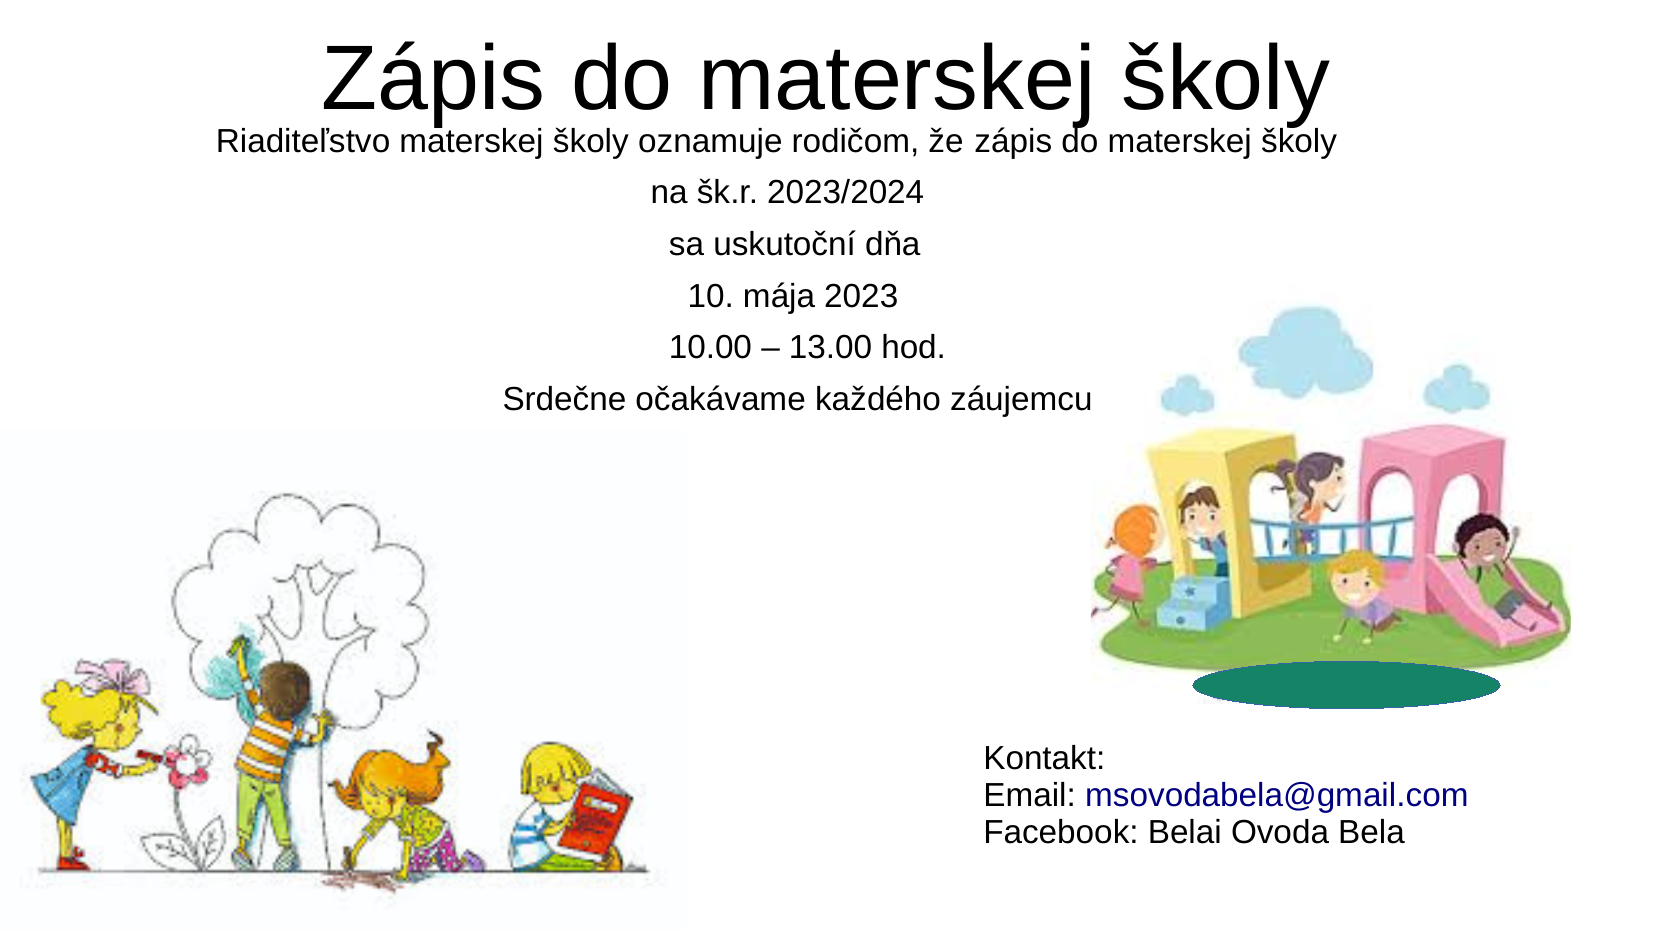

# Zápis do materskej školy
 Riaditeľstvo materskej školy oznamuje rodičom, že zápis do materskej školy
 na šk.r. 2023/2024
 sa uskutoční dňa
 10. mája 2023
 10.00 – 13.00 hod.
 Srdečne očakávame každého záujemcu.
Kontakt:
Email: msovodabela@gmail.com
Facebook: Belai Ovoda Bela